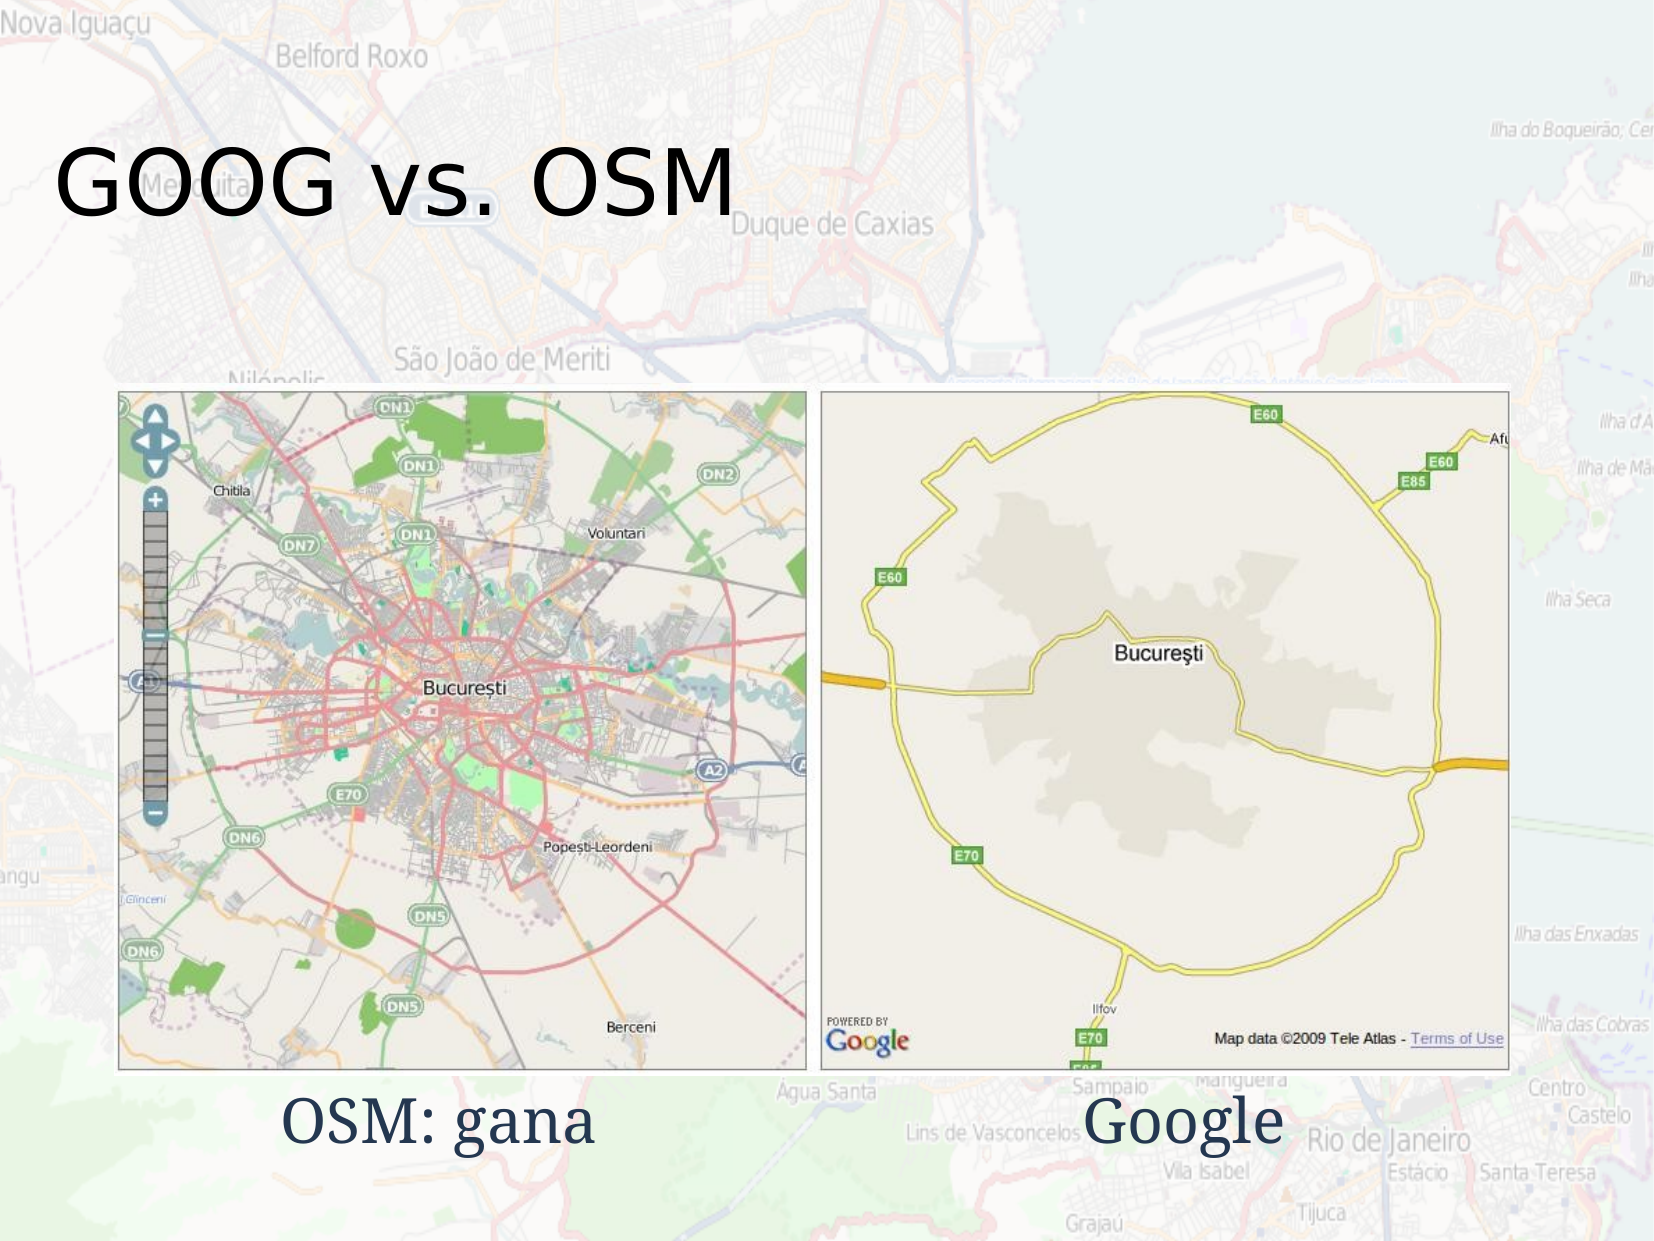

# GOOG vs. OSM
OSM: gana
Google